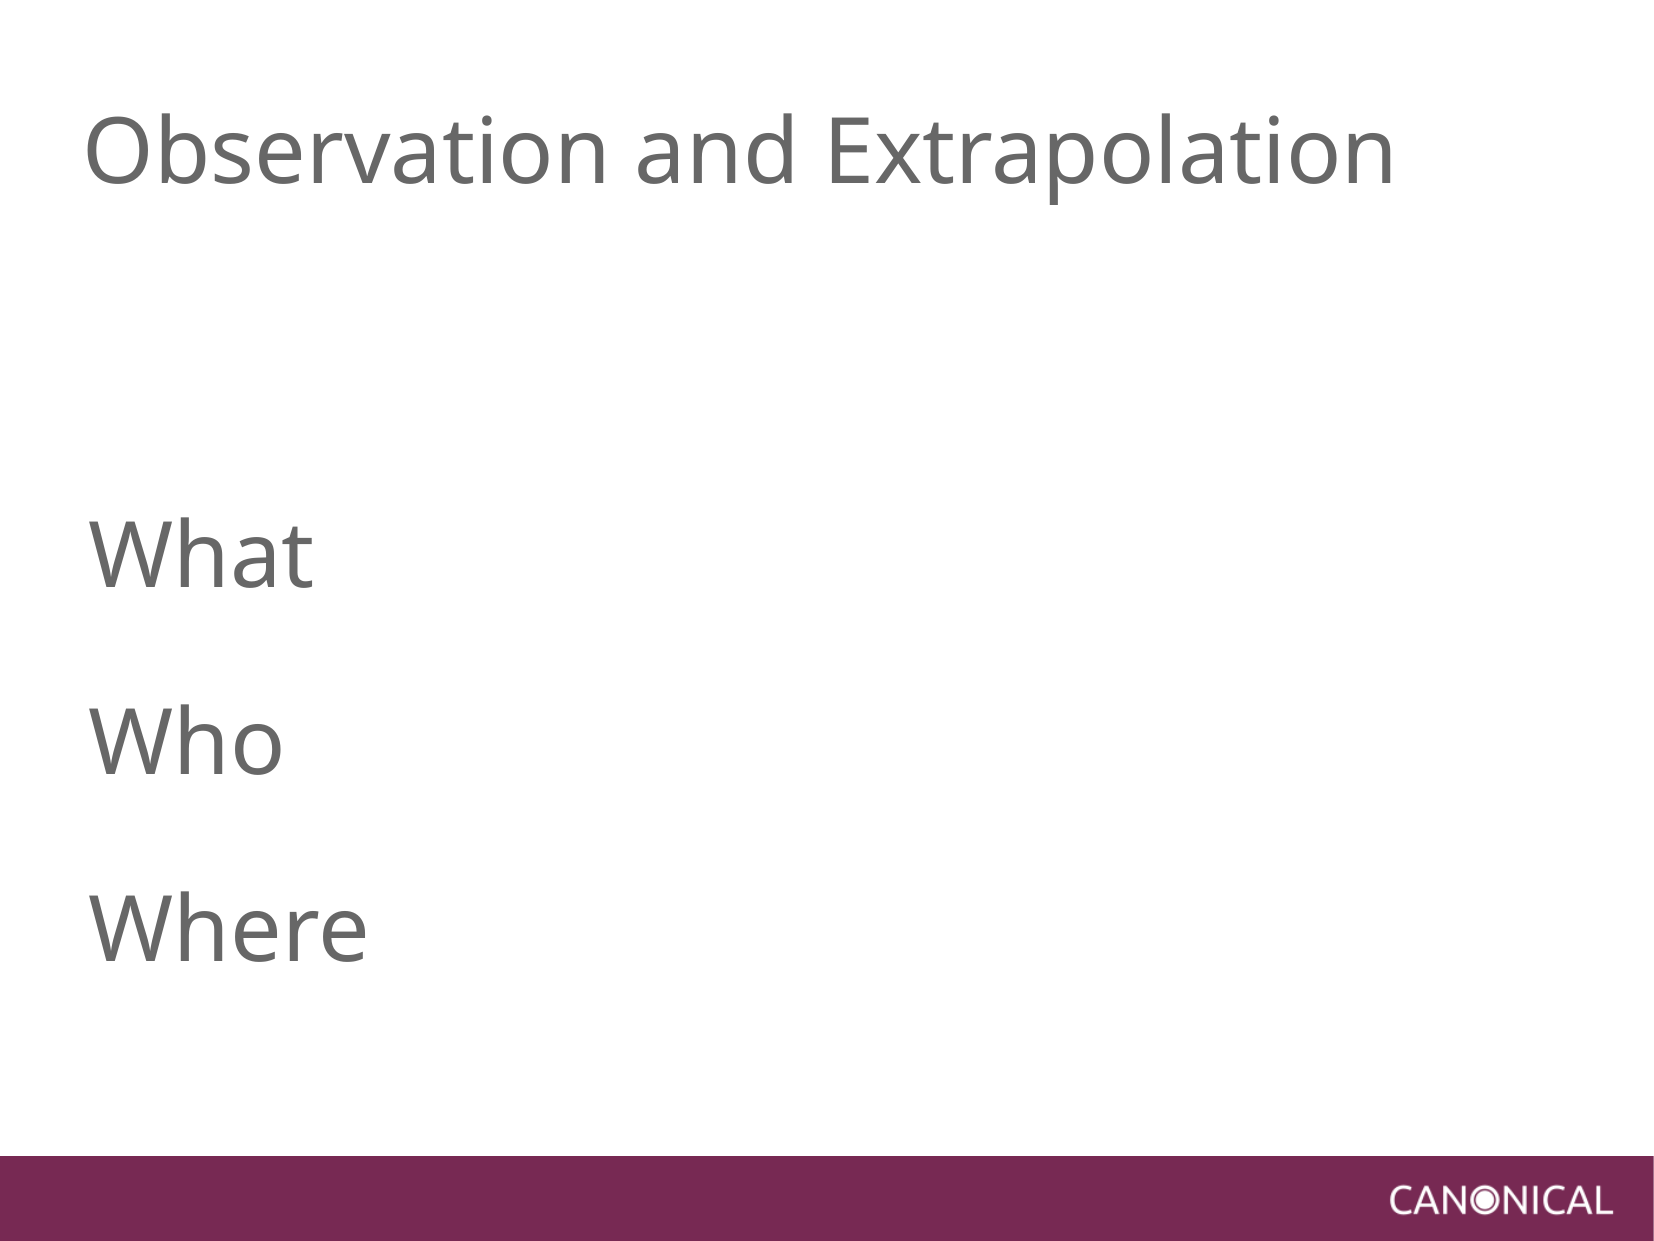

# Observation and Extrapolation
What
Who
Where